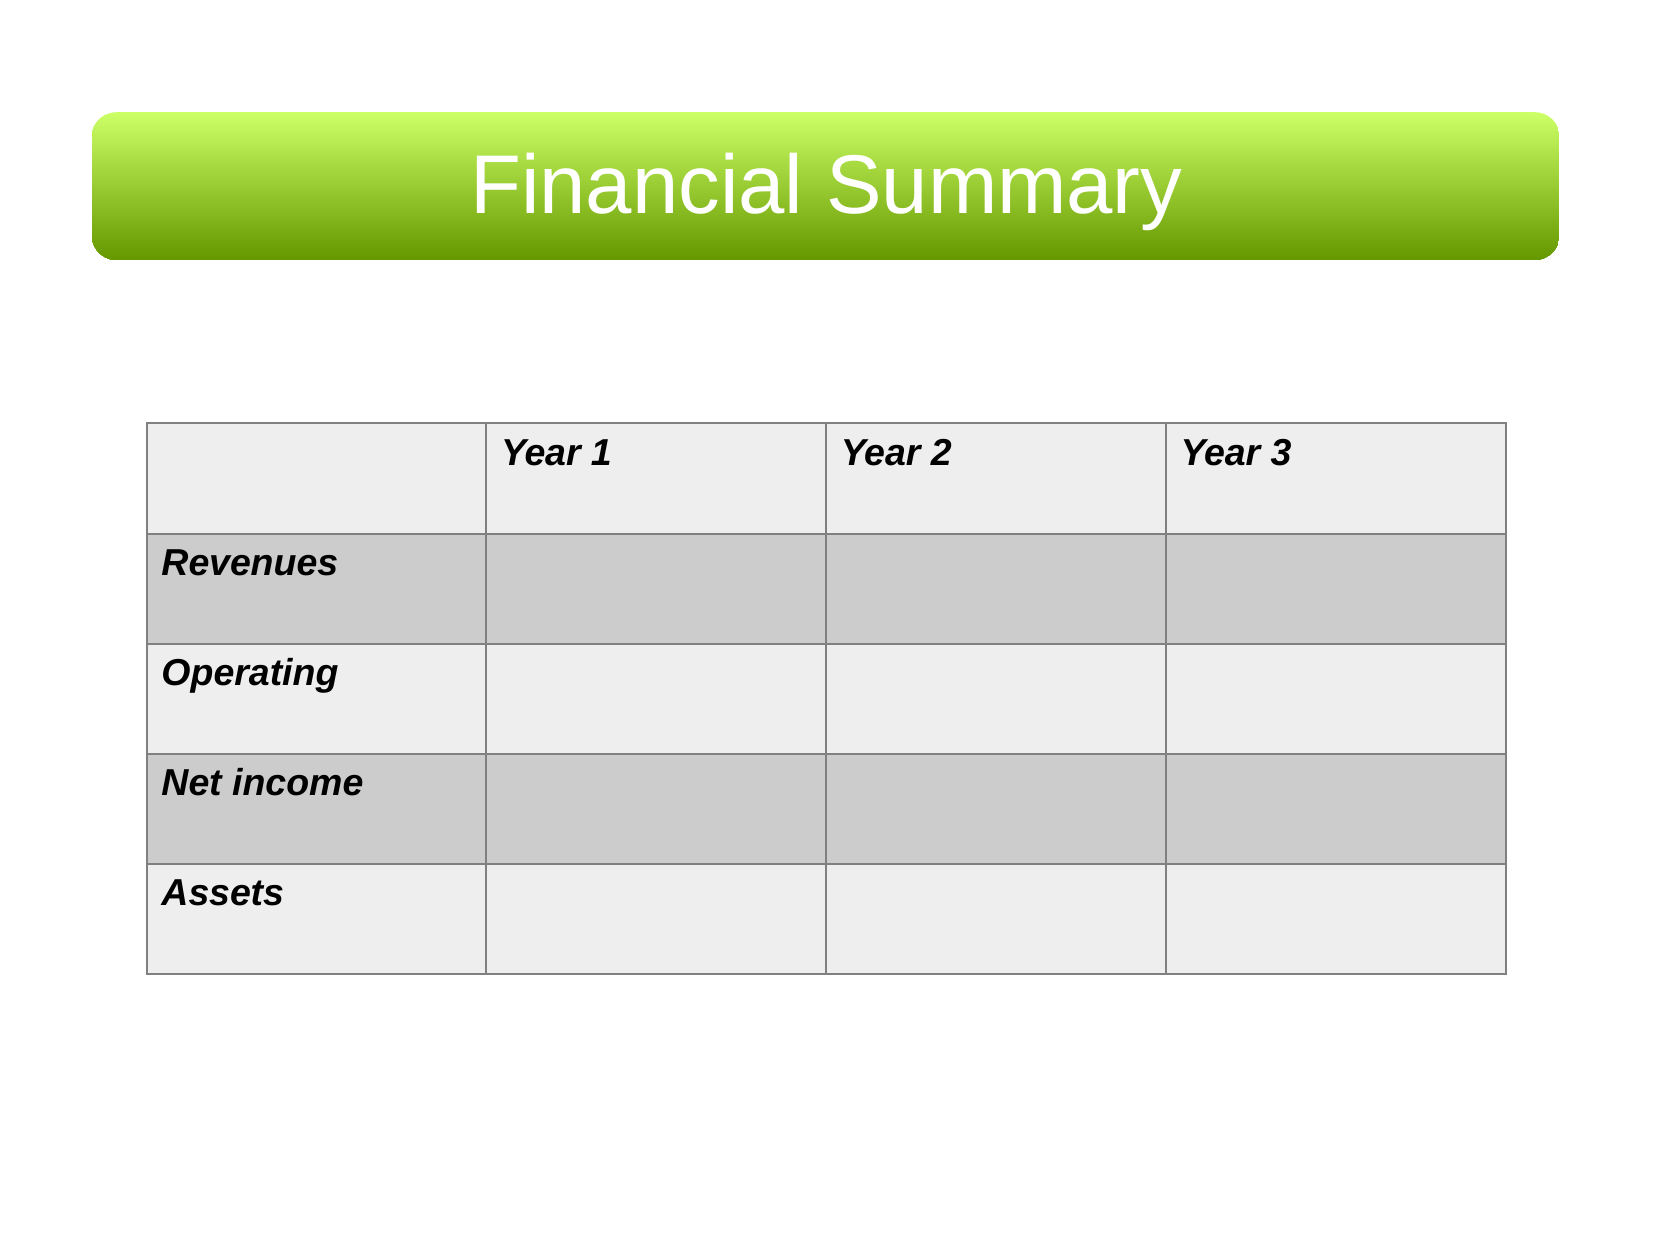

# Financial Summary
| | Year 1 | Year 2 | Year 3 |
| --- | --- | --- | --- |
| Revenues | | | |
| Operating | | | |
| Net income | | | |
| Assets | | | |